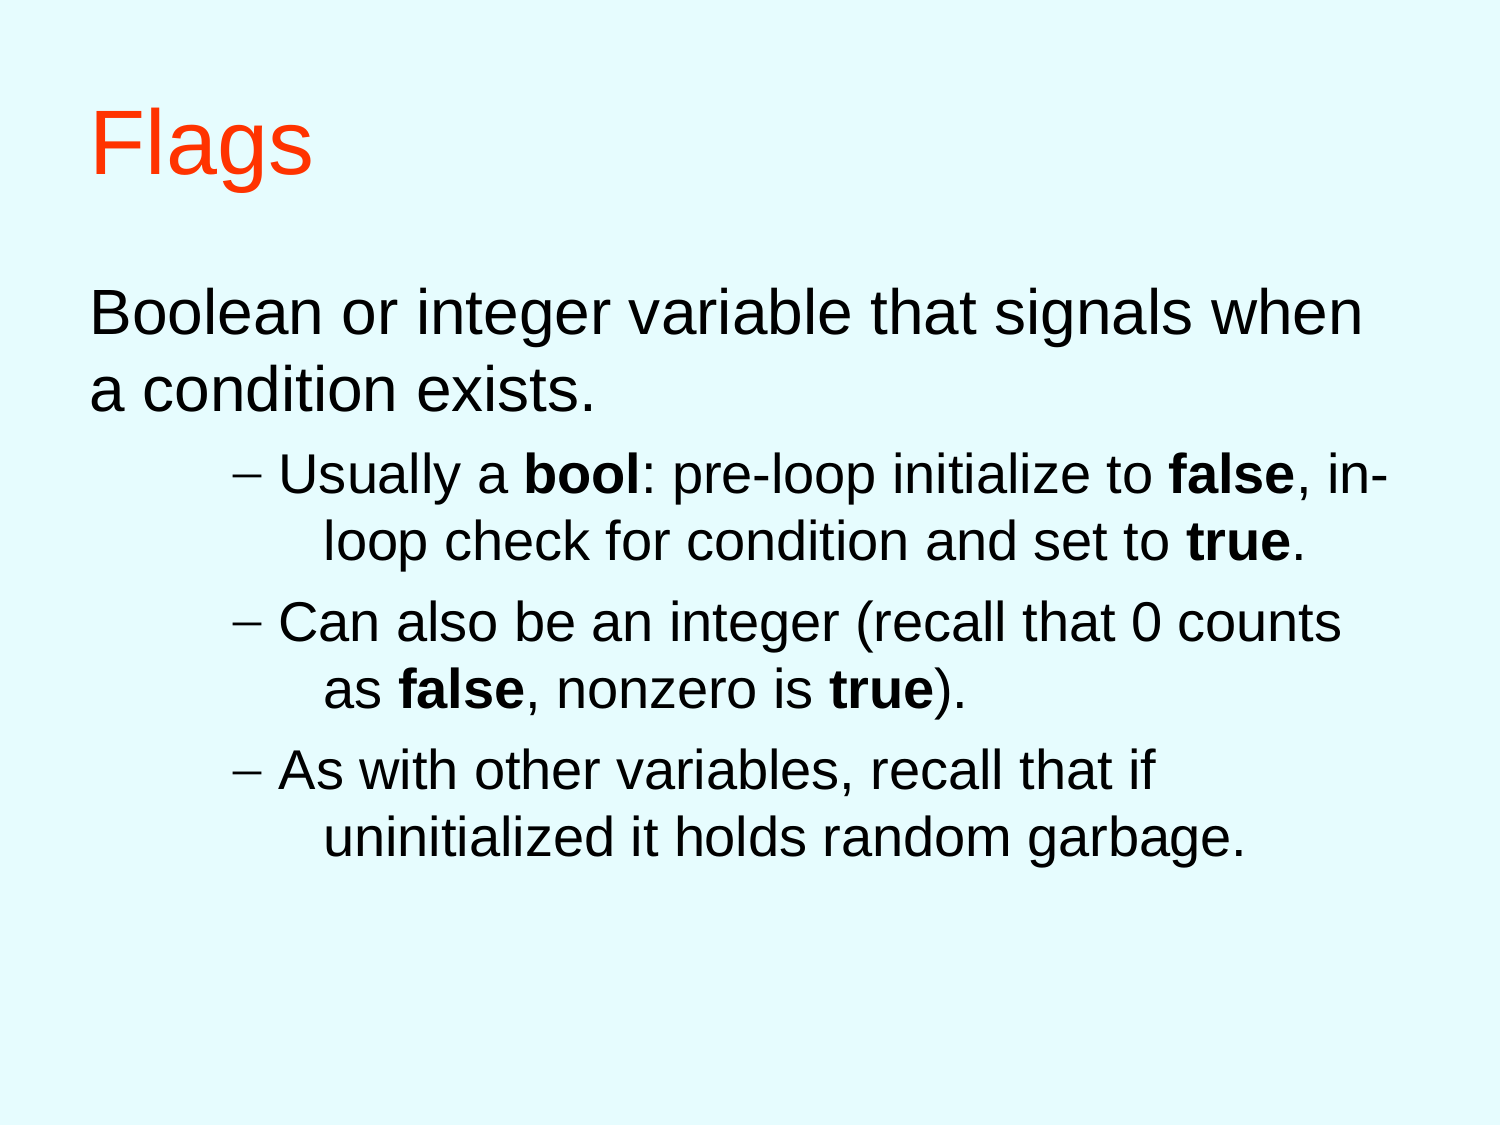

# Flags
Boolean or integer variable that signals when a condition exists.
Usually a bool: pre-loop initialize to false, in-loop check for condition and set to true.
Can also be an integer (recall that 0 counts as false, nonzero is true).
As with other variables, recall that if uninitialized it holds random garbage.